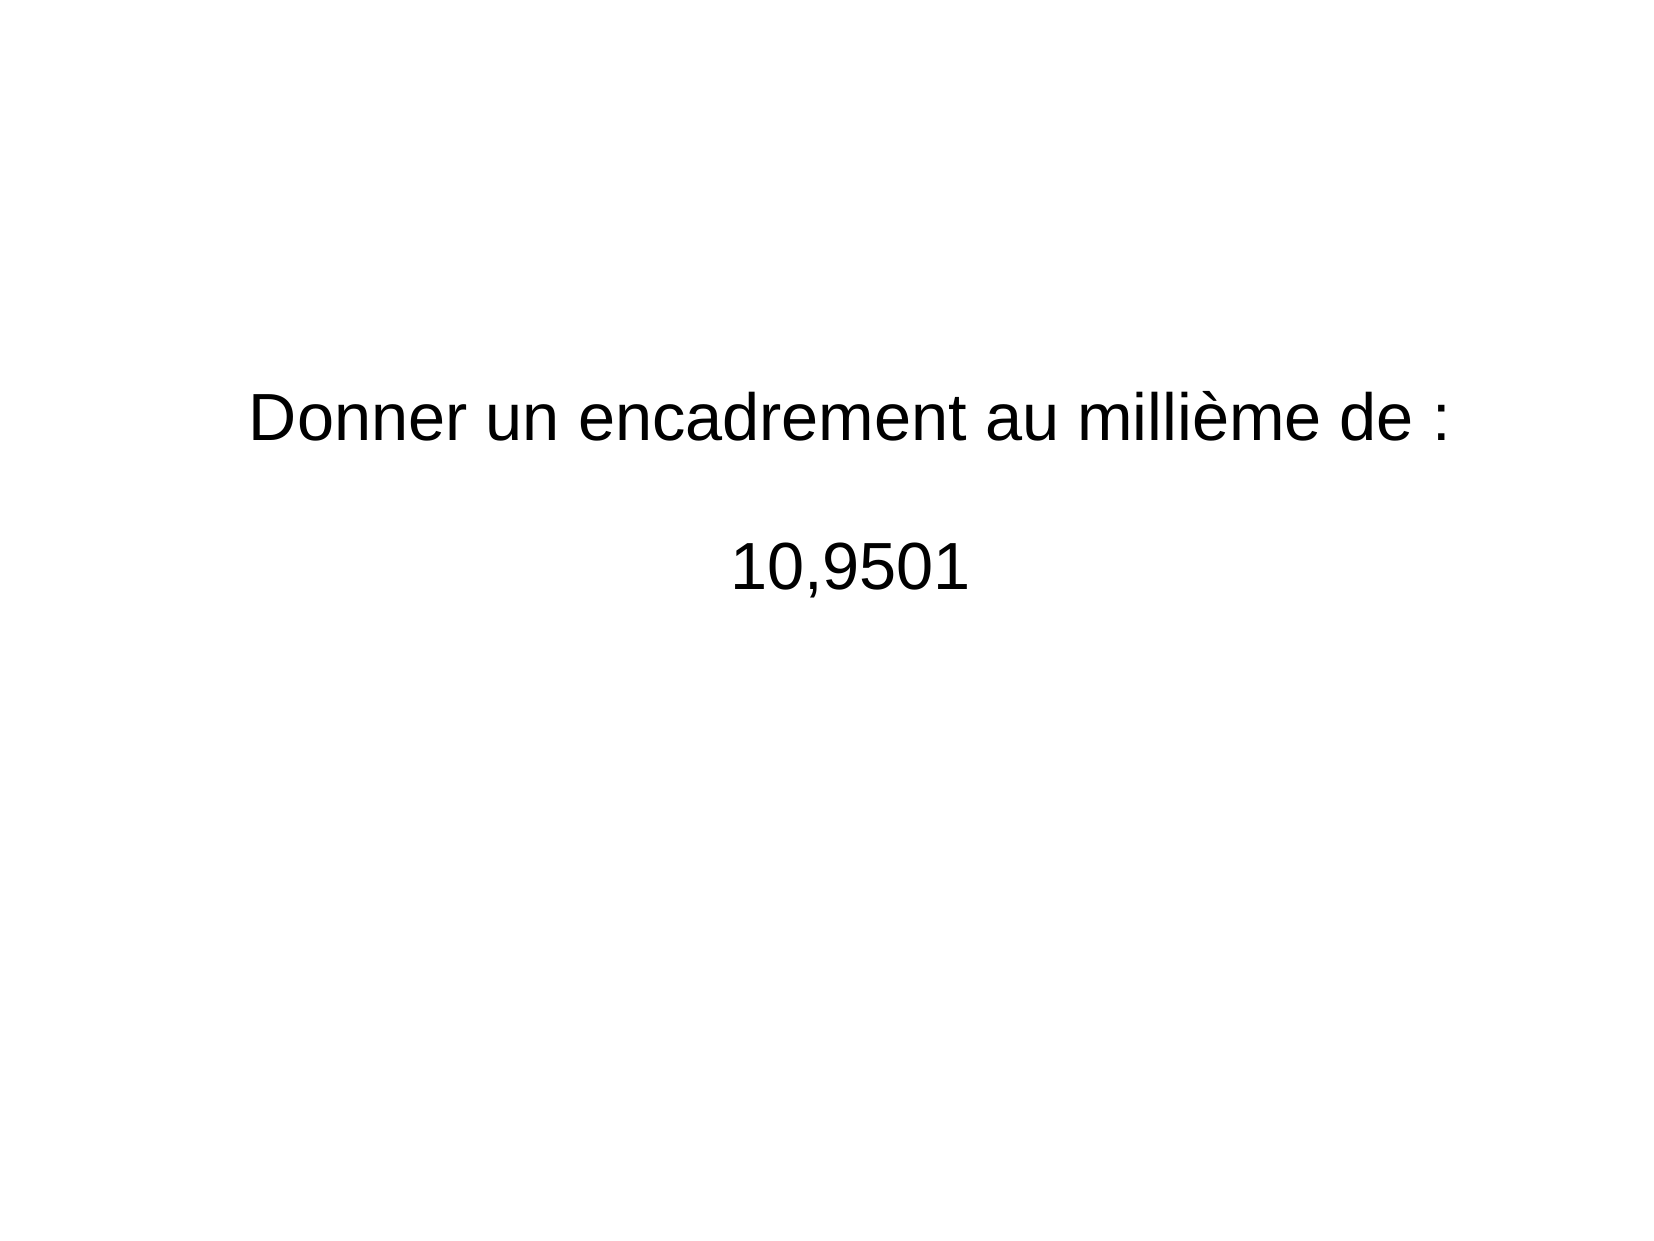

# Donner un encadrement au millième de :
10,9501